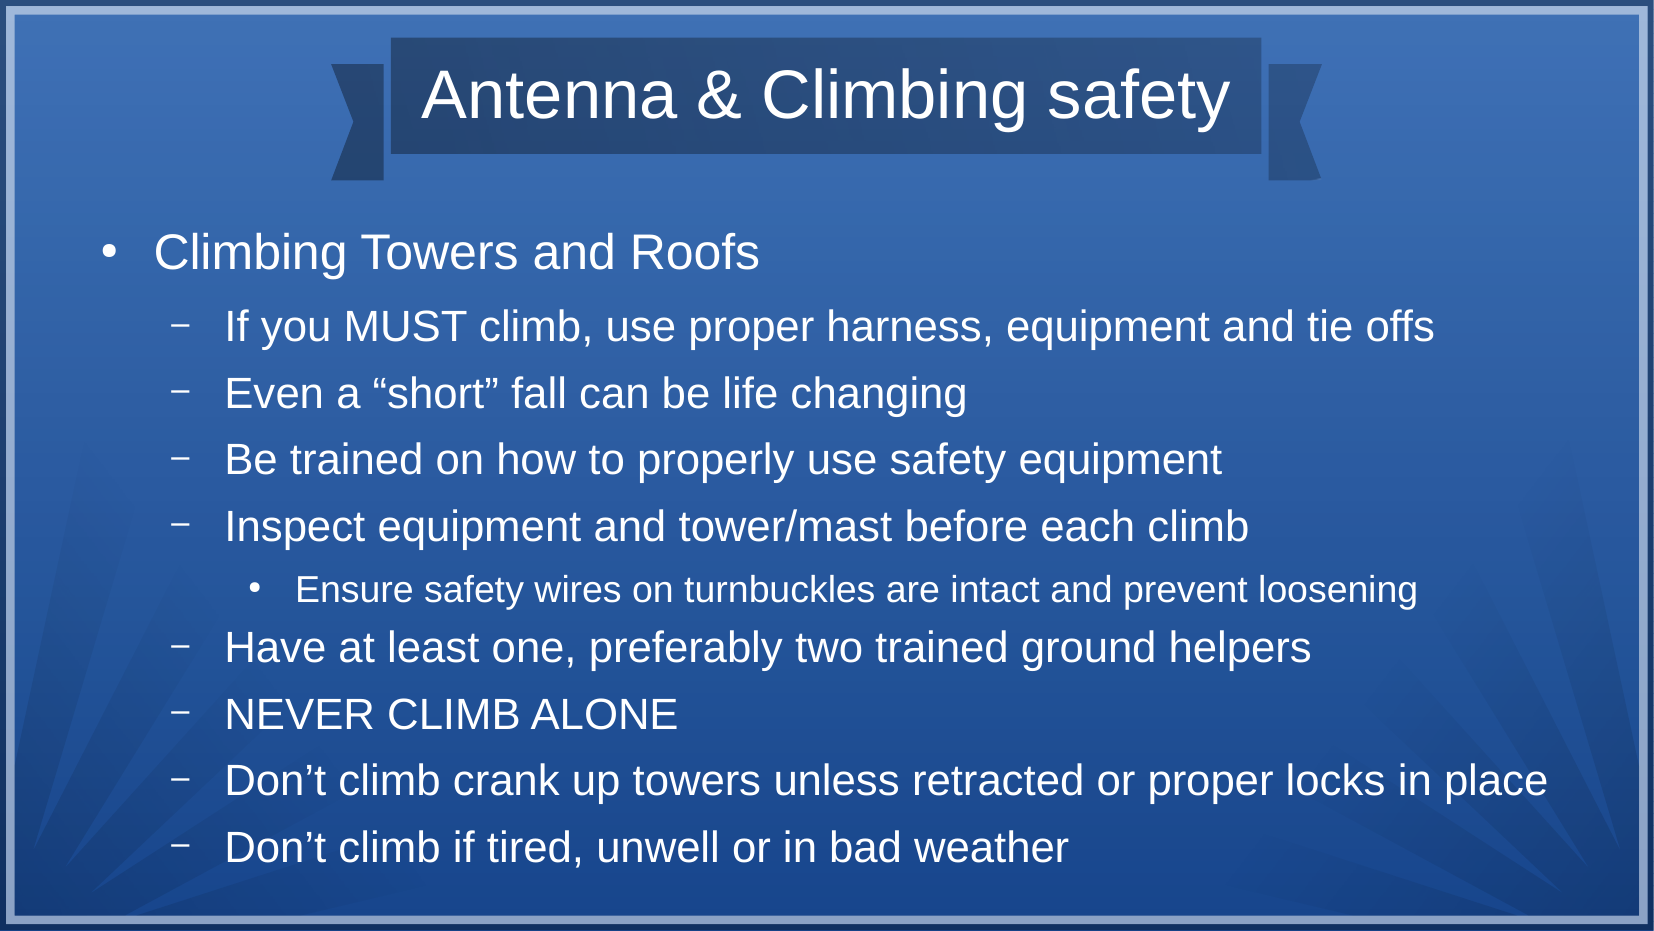

# Antenna & Climbing safety
Climbing Towers and Roofs
If you MUST climb, use proper harness, equipment and tie offs
Even a “short” fall can be life changing
Be trained on how to properly use safety equipment
Inspect equipment and tower/mast before each climb
Ensure safety wires on turnbuckles are intact and prevent loosening
Have at least one, preferably two trained ground helpers
NEVER CLIMB ALONE
Don’t climb crank up towers unless retracted or proper locks in place
Don’t climb if tired, unwell or in bad weather